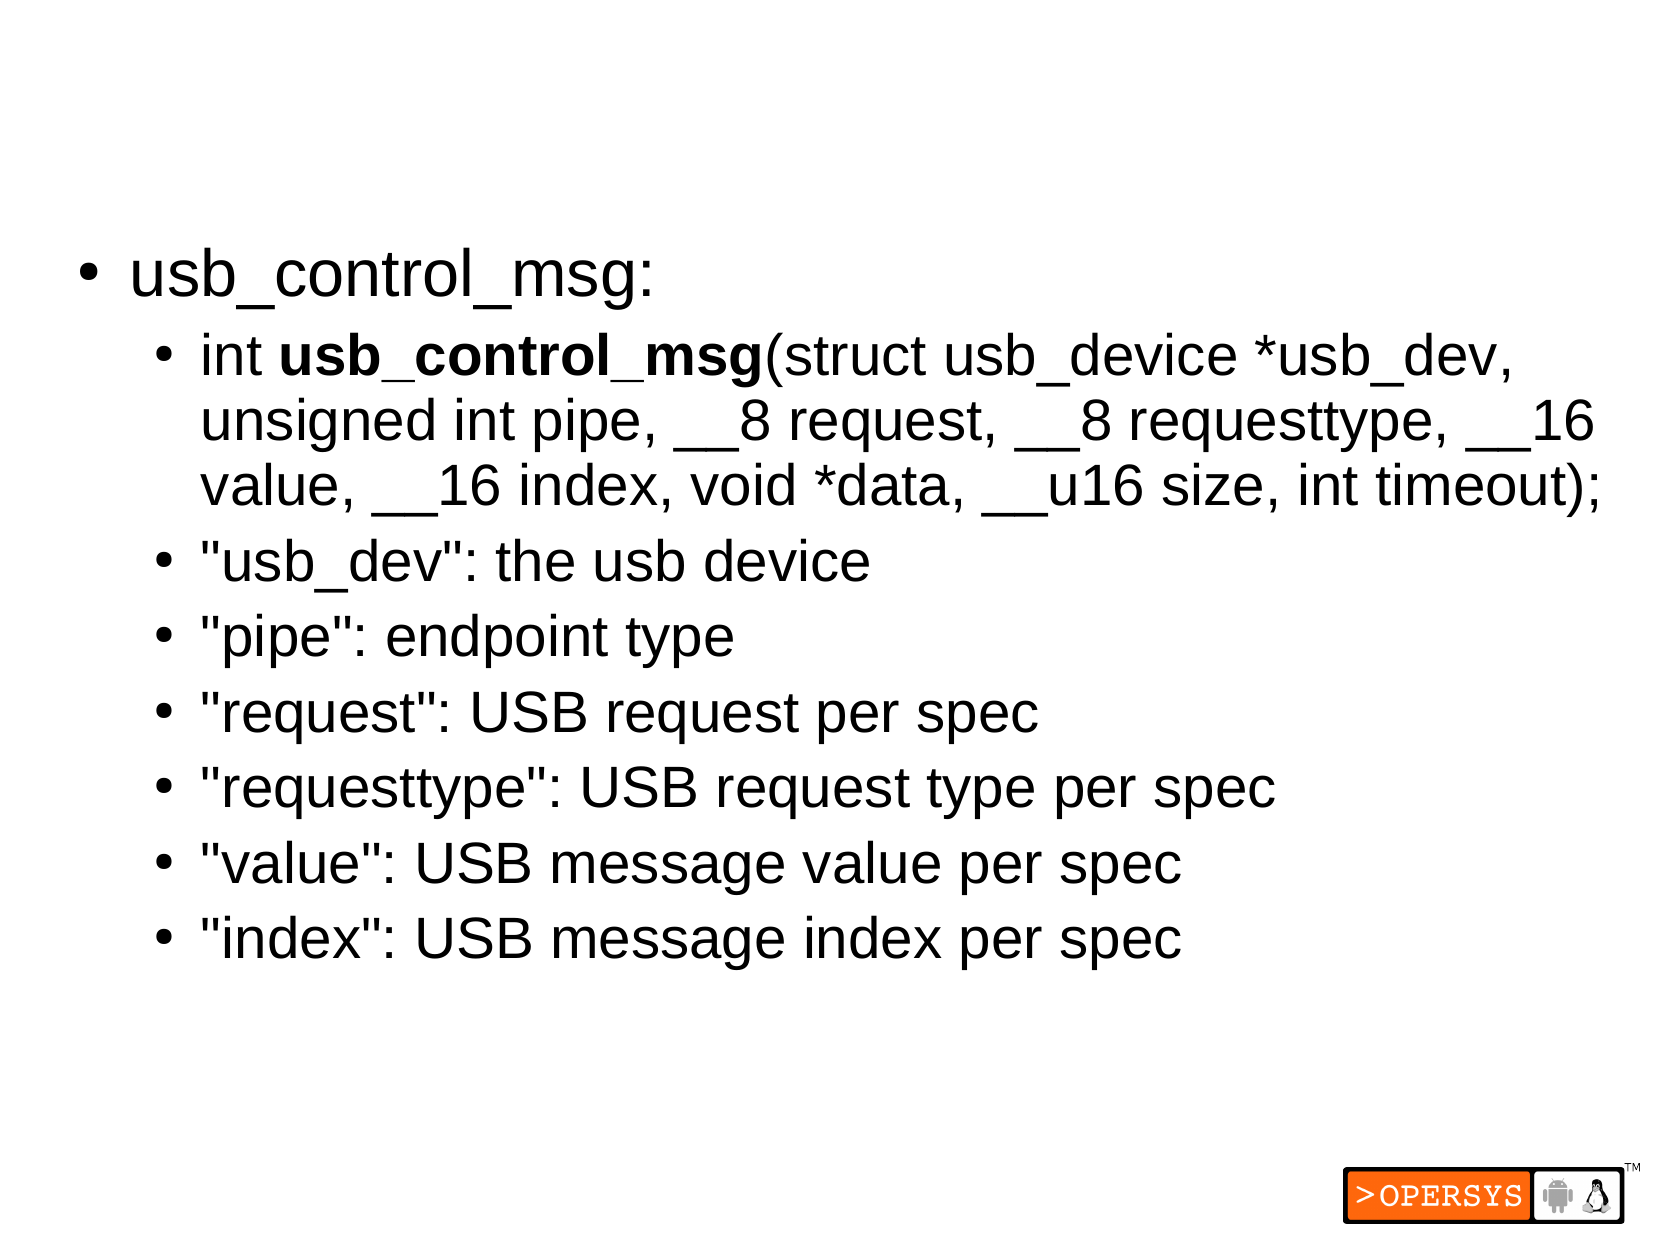

# usb_control_msg:
int usb_control_msg(struct usb_device *usb_dev, unsigned int pipe, __8 request, __8 requesttype, __16 value, __16 index, void *data, __u16 size, int timeout);
"usb_dev": the usb device
"pipe": endpoint type
"request": USB request per spec
"requesttype": USB request type per spec
"value": USB message value per spec
"index": USB message index per spec